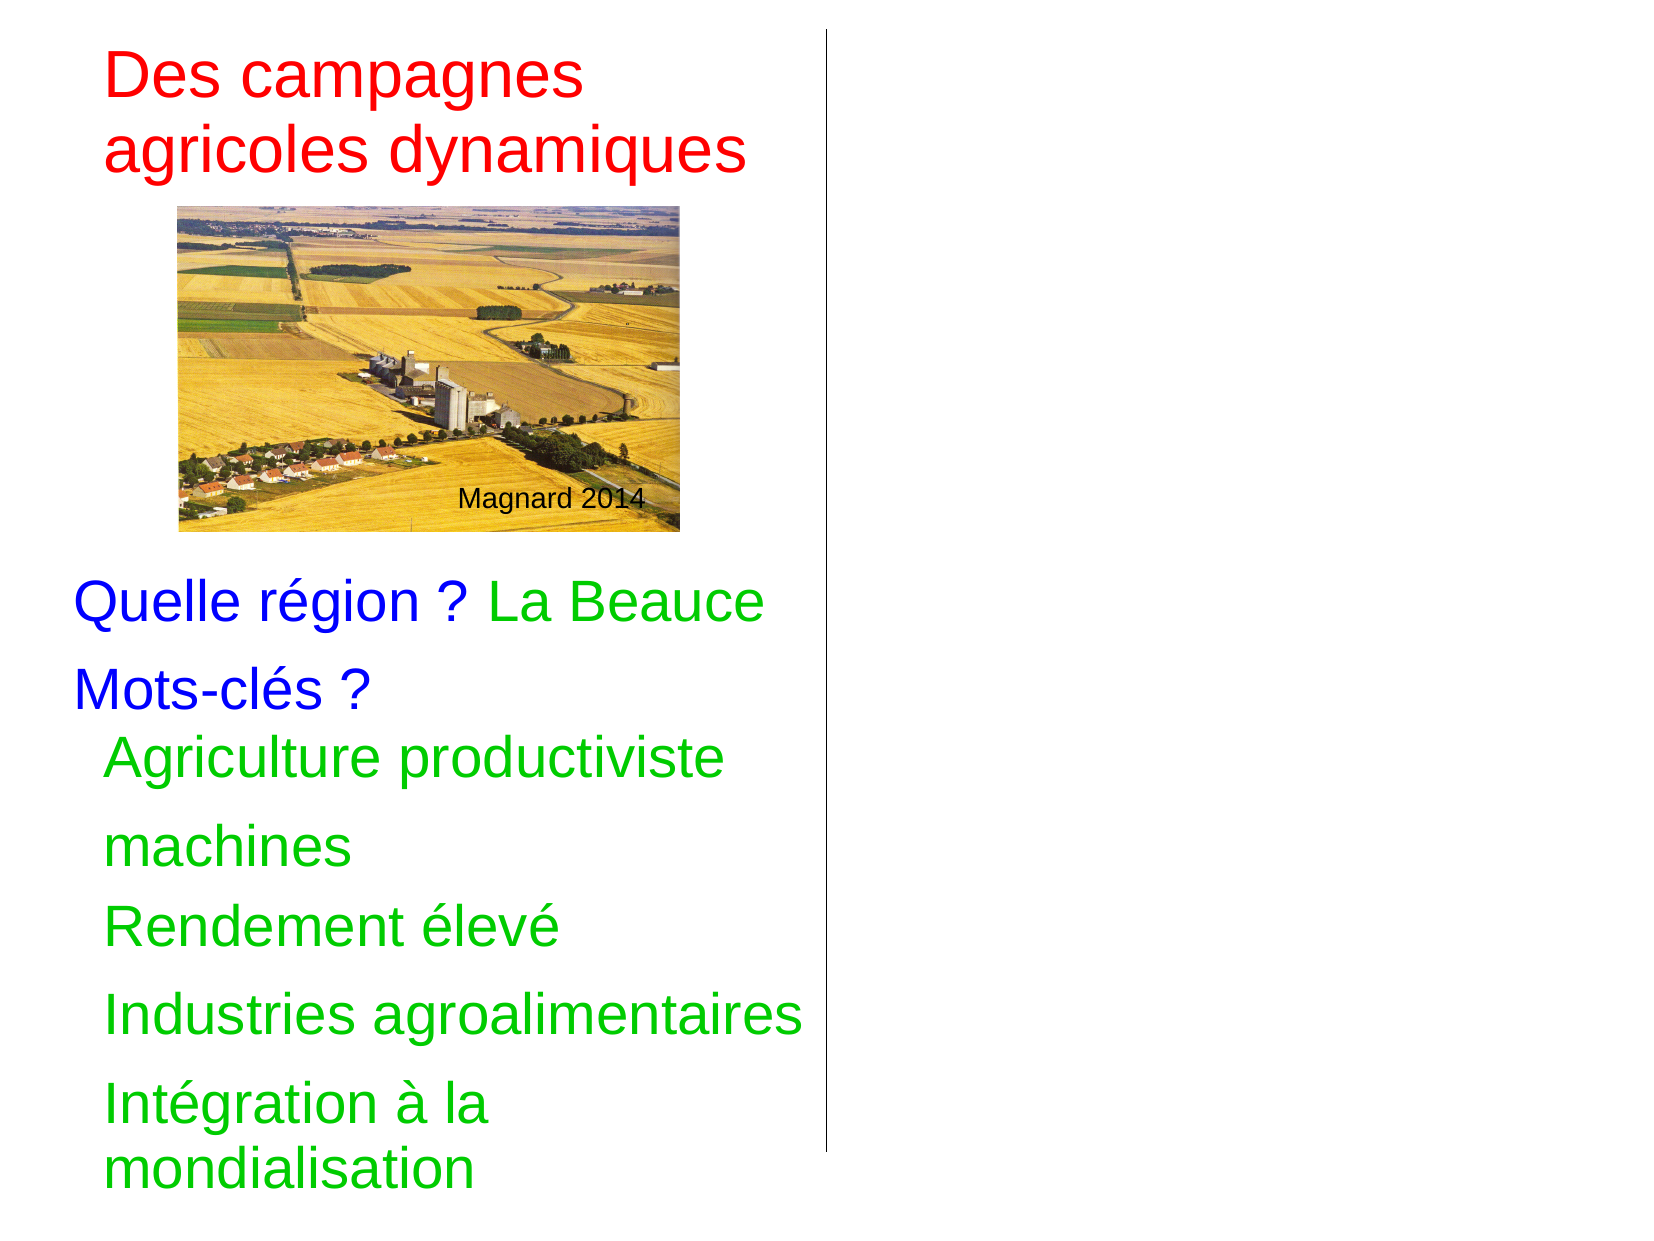

Des campagnes agricoles dynamiques
Magnard 2014
Quelle région ?
La Beauce
Mots-clés ?
Agriculture productiviste
machines
Rendement élevé
Industries agroalimentaires
Intégration à la mondialisation